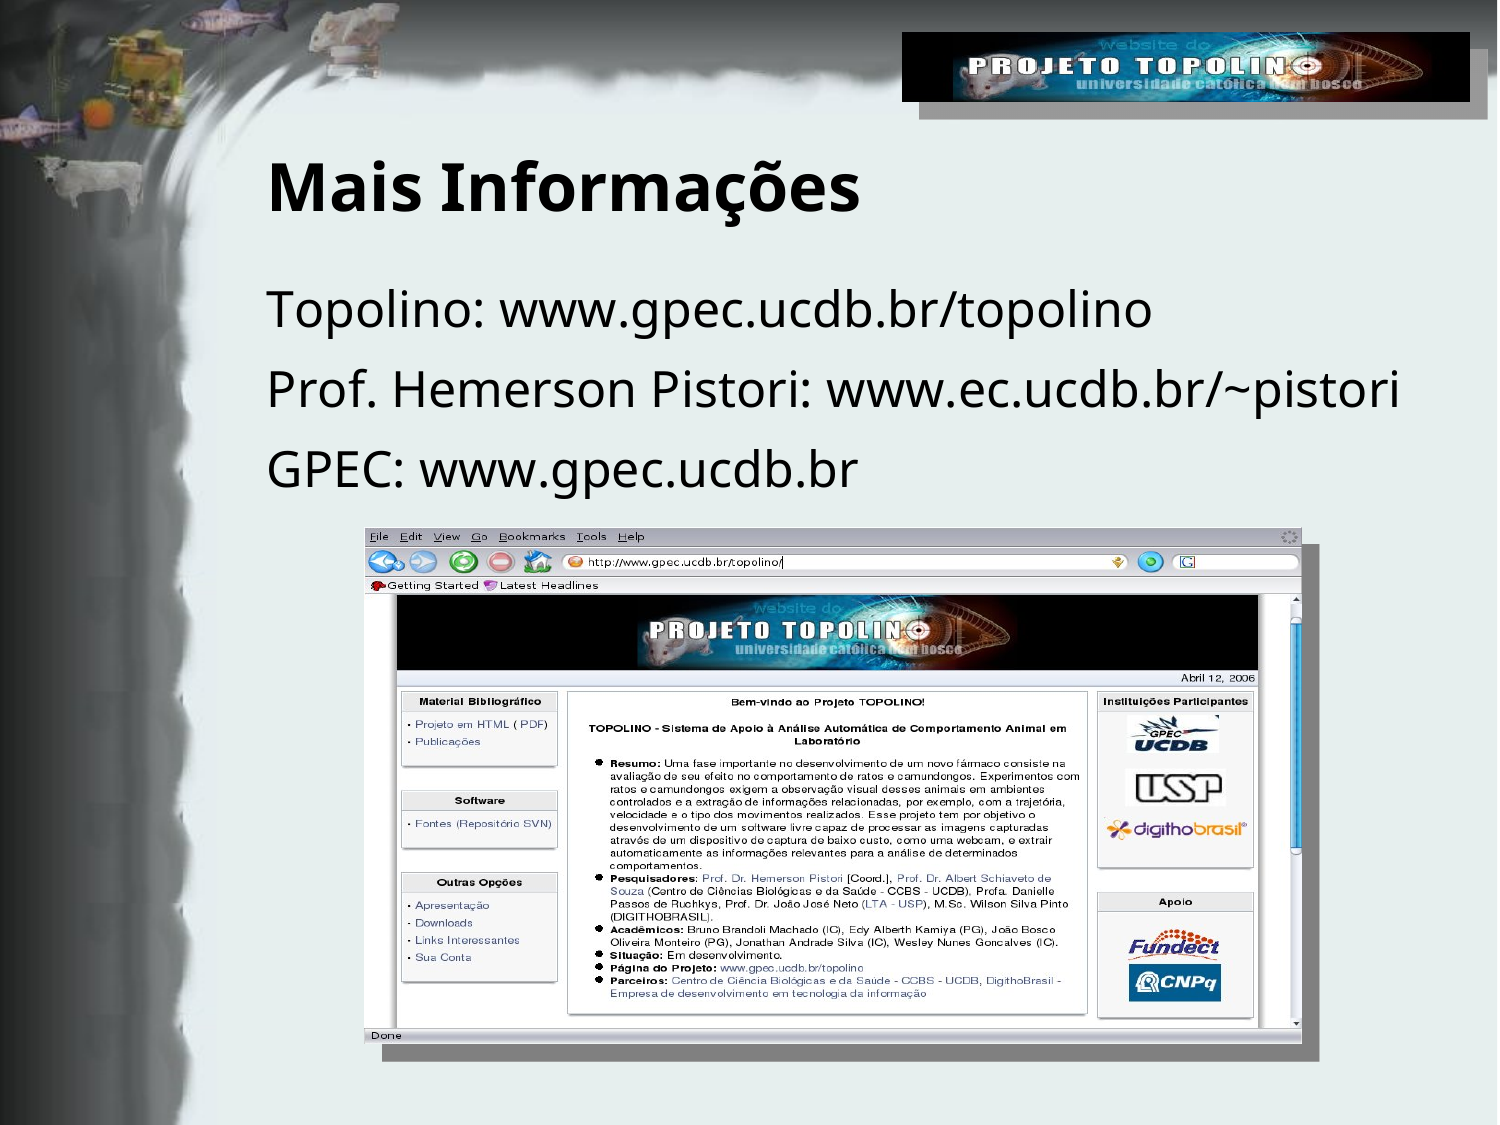

# Mais Informações
Topolino: www.gpec.ucdb.br/topolino
Prof. Hemerson Pistori: www.ec.ucdb.br/~pistori
GPEC: www.gpec.ucdb.br